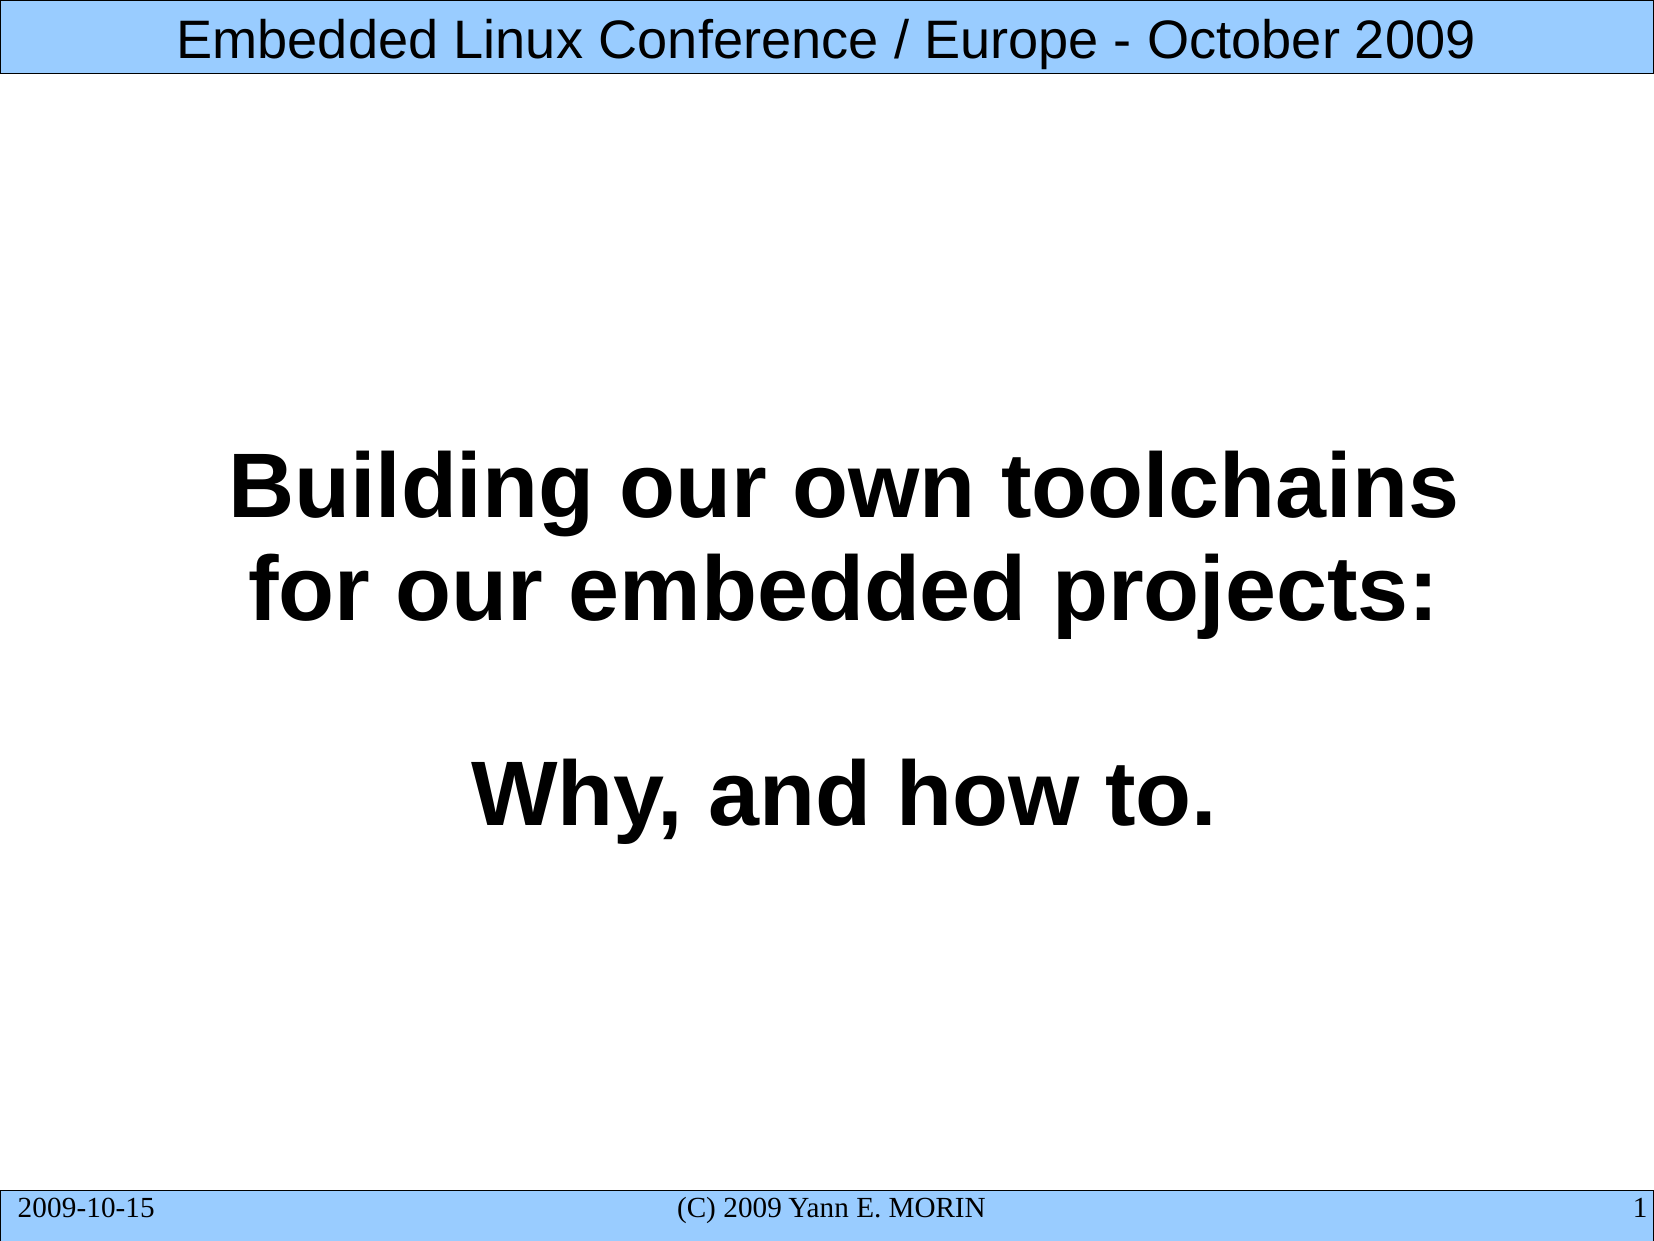

# Embedded Linux Conference / Europe - October 2009
Building our own toolchains
for our embedded projects:
Why, and how to.
2009-10-15
(C) 2009 Yann E. MORIN
1